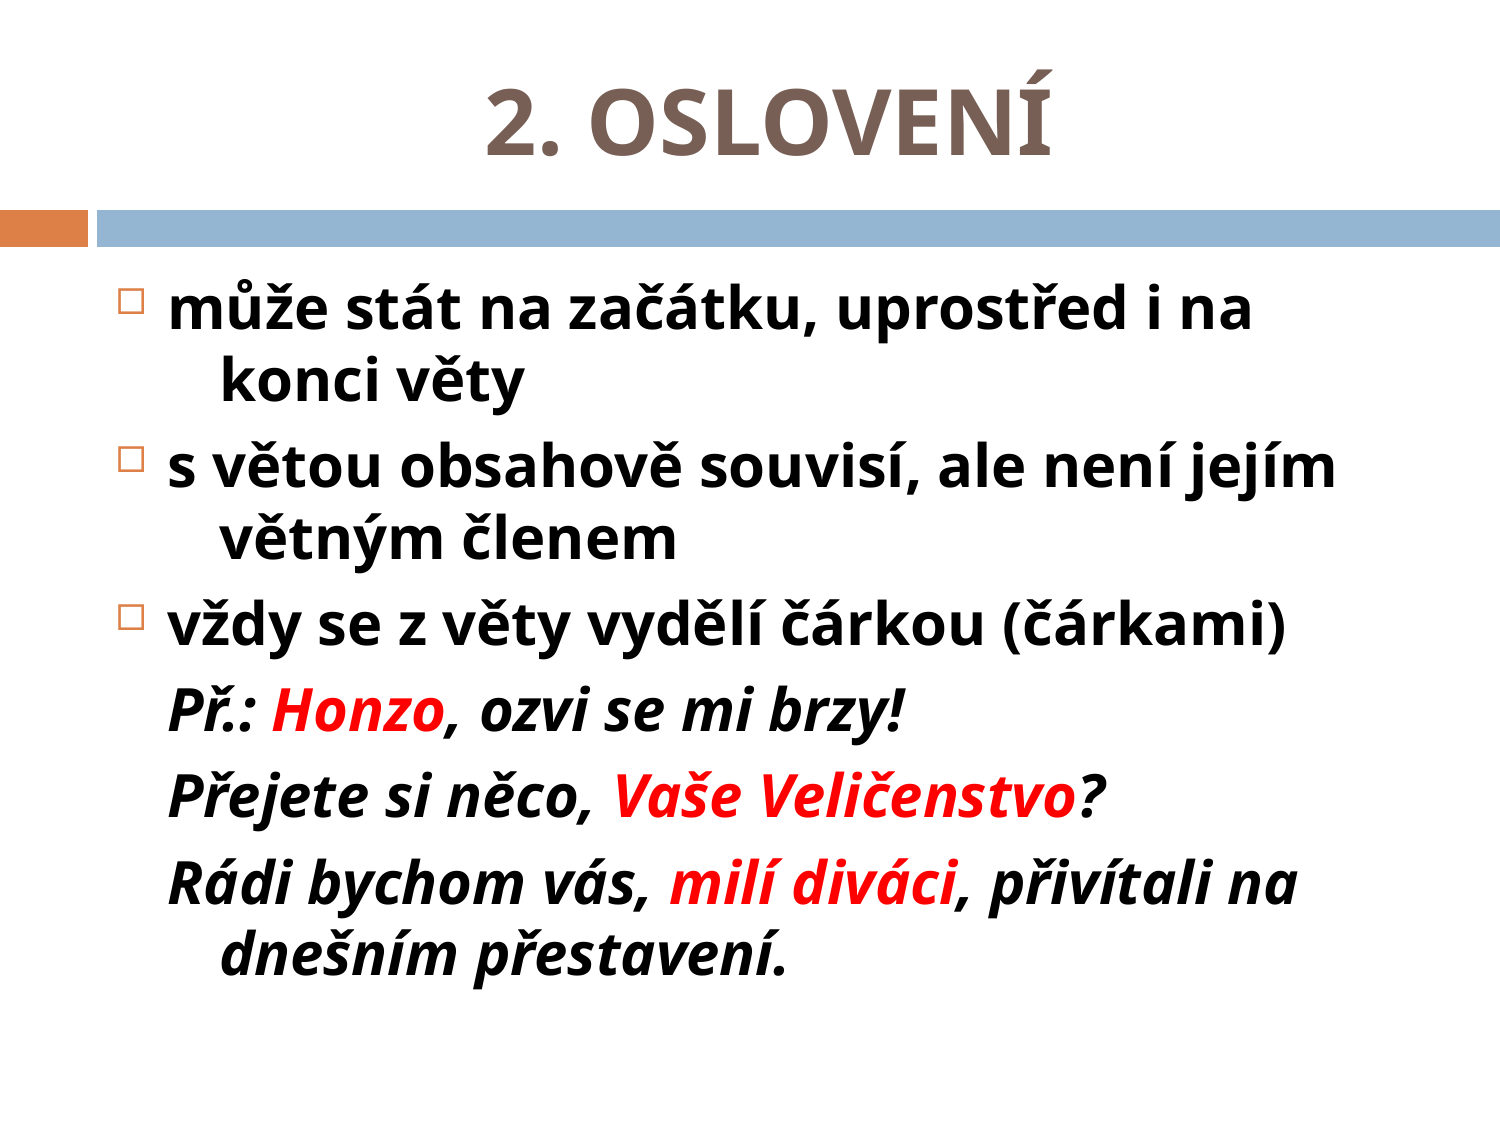

# 2. OSLOVENÍ
může stát na začátku, uprostřed i na konci věty
s větou obsahově souvisí, ale není jejím větným členem
vždy se z věty vydělí čárkou (čárkami)
Př.: Honzo, ozvi se mi brzy!
Přejete si něco, Vaše Veličenstvo?
Rádi bychom vás, milí diváci, přivítali na dnešním přestavení.